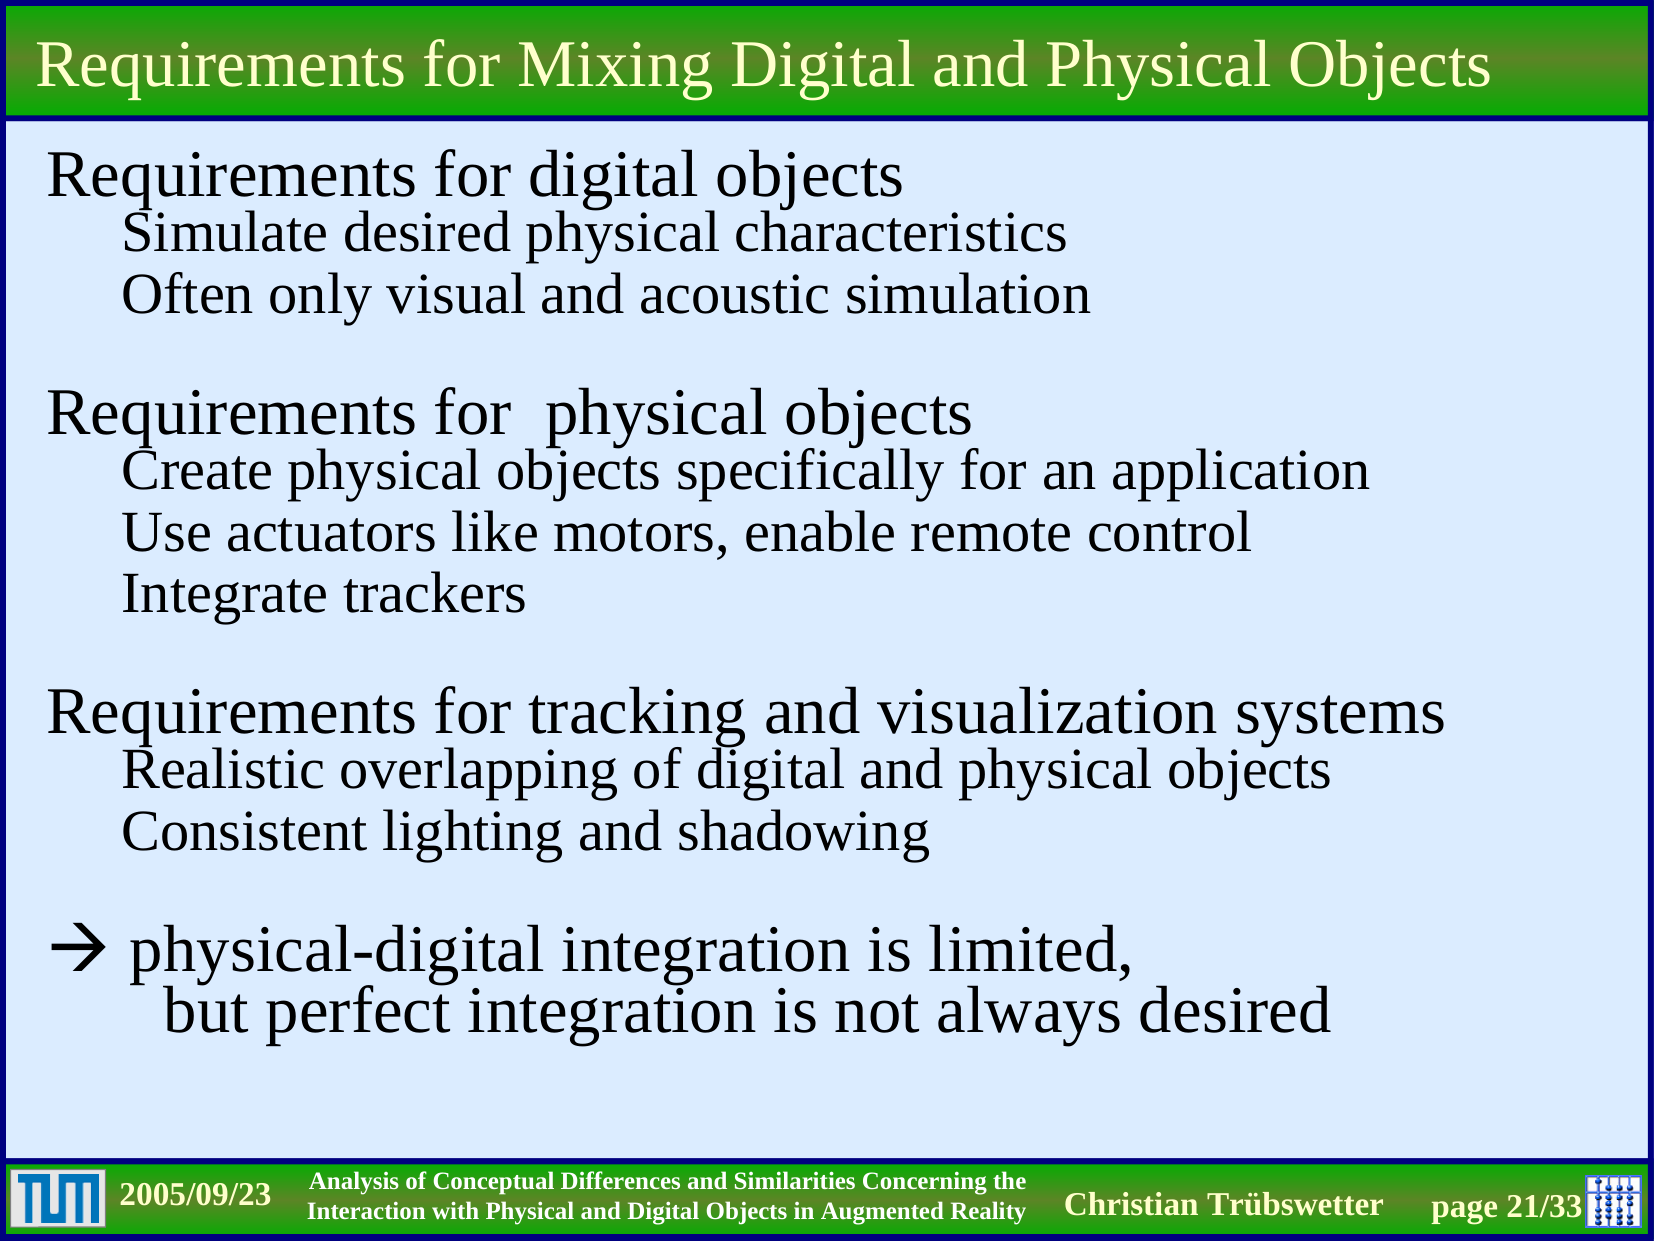

# Requirements for Mixing Digital and Physical Objects
Requirements for digital objects
Simulate desired physical characteristics
Often only visual and acoustic simulation
Requirements for physical objects
Create physical objects specifically for an application
Use actuators like motors, enable remote control
Integrate trackers
Requirements for tracking and visualization systems
Realistic overlapping of digital and physical objects
Consistent lighting and shadowing
 physical-digital integration is limited,
 but perfect integration is not always desired